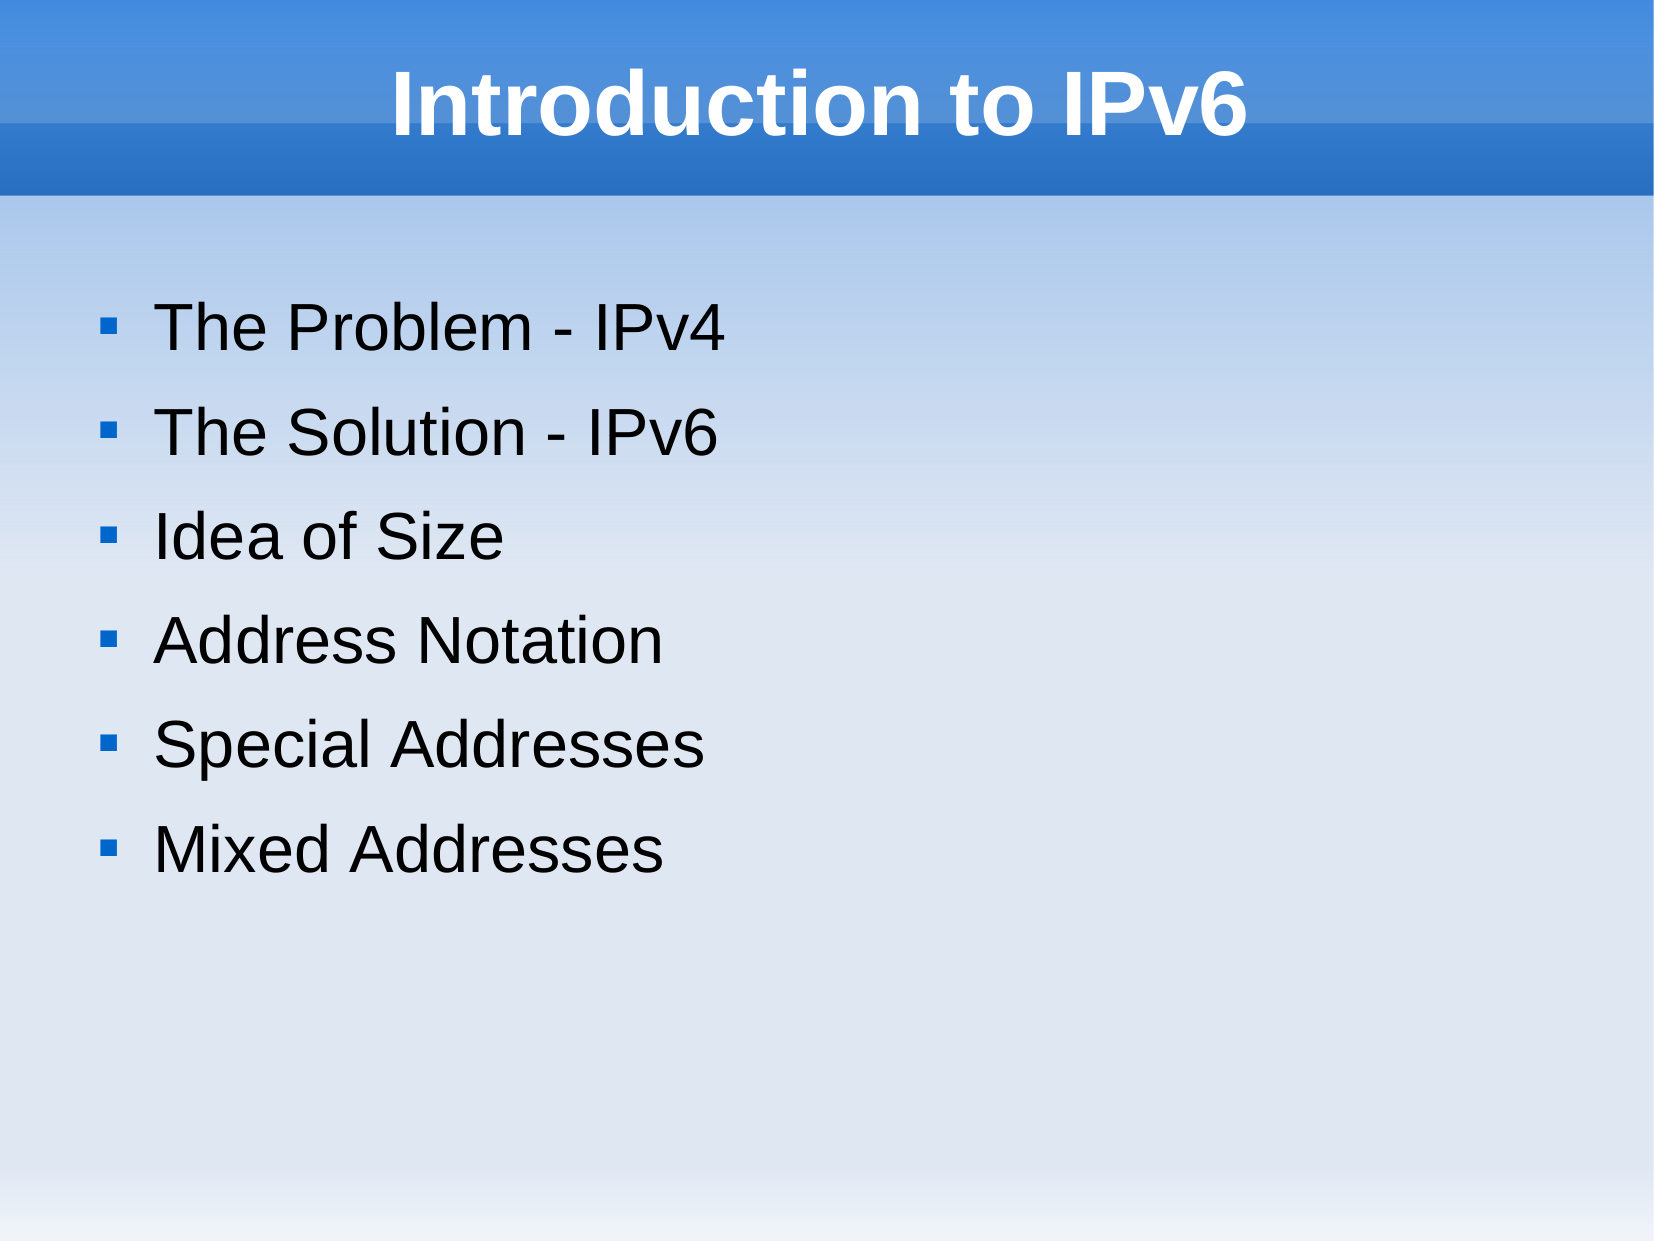

# Introduction to IPv6
The Problem - IPv4
The Solution - IPv6
Idea of Size
Address Notation
Special Addresses
Mixed Addresses